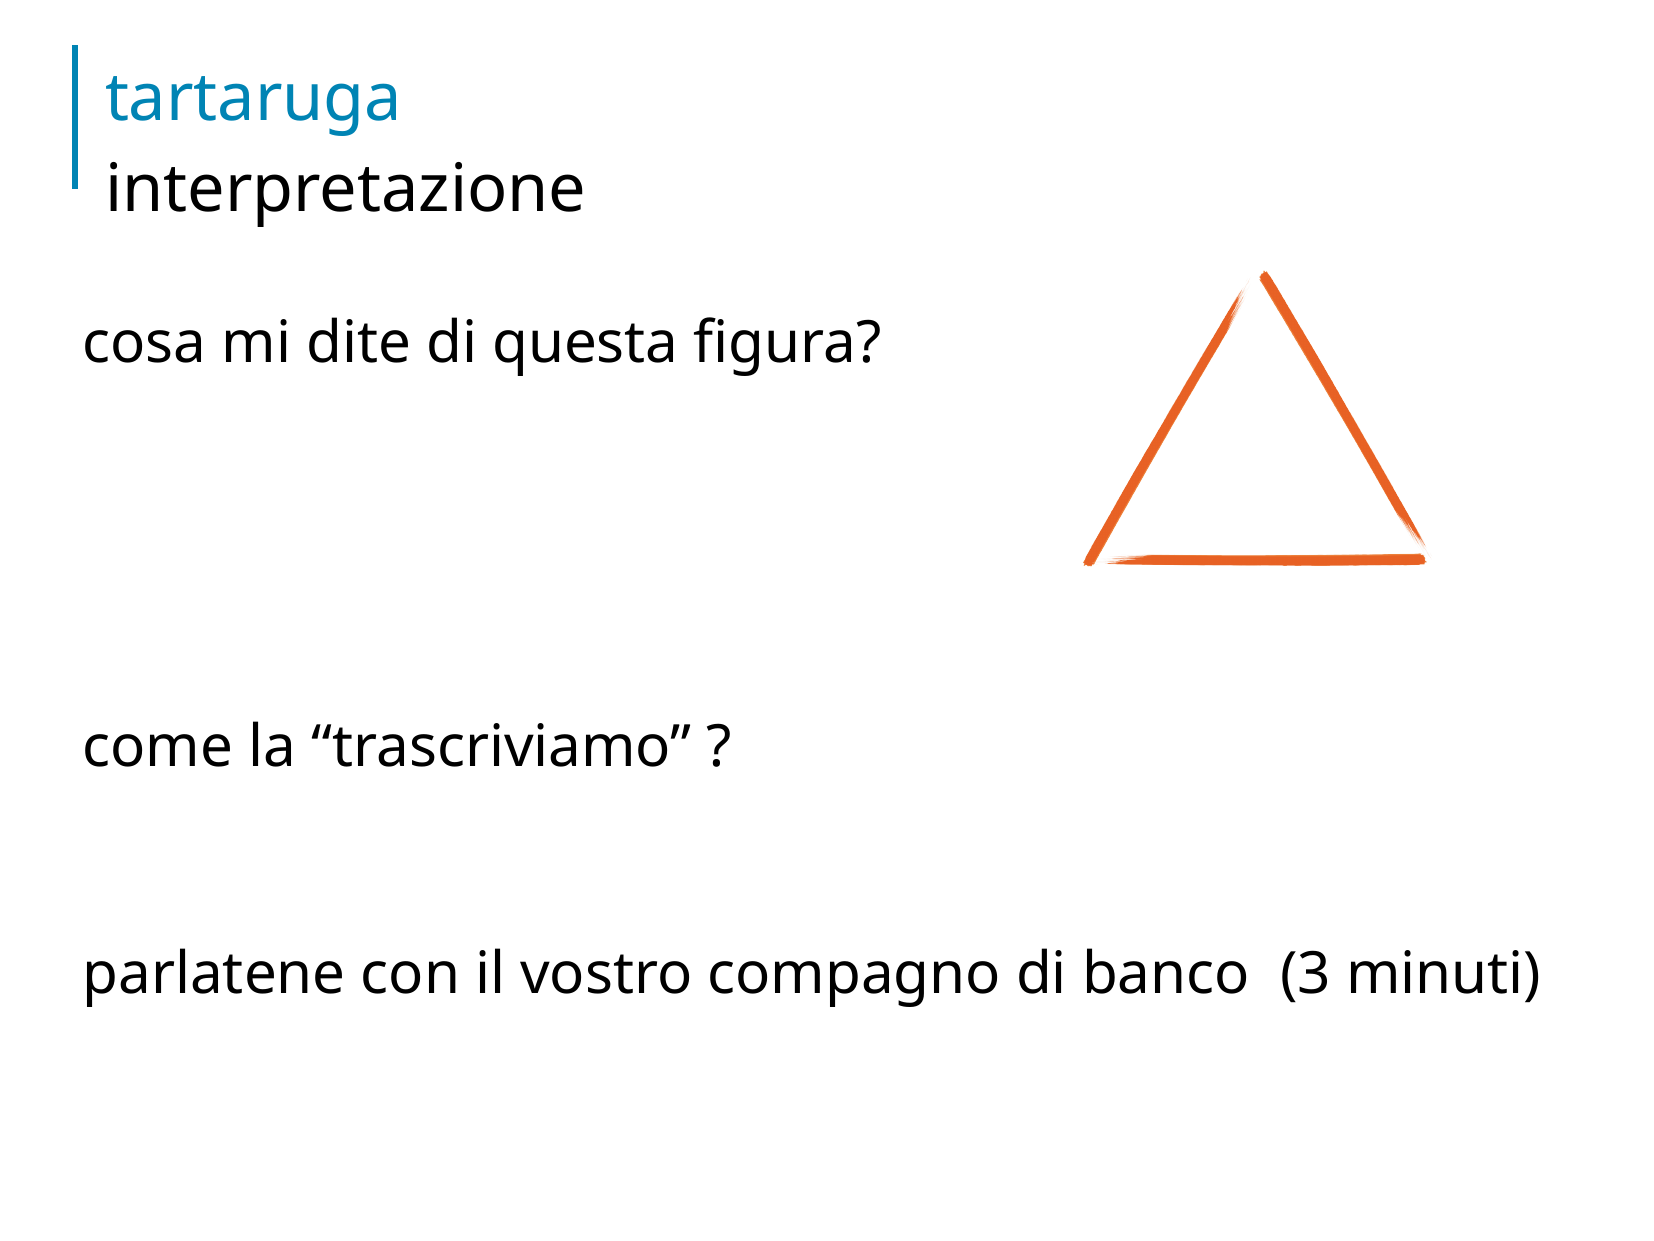

# tartaruga interpretazione
cosa mi dite di questa figura?
come la “trascriviamo” ?
parlatene con il vostro compagno di banco (3 minuti)